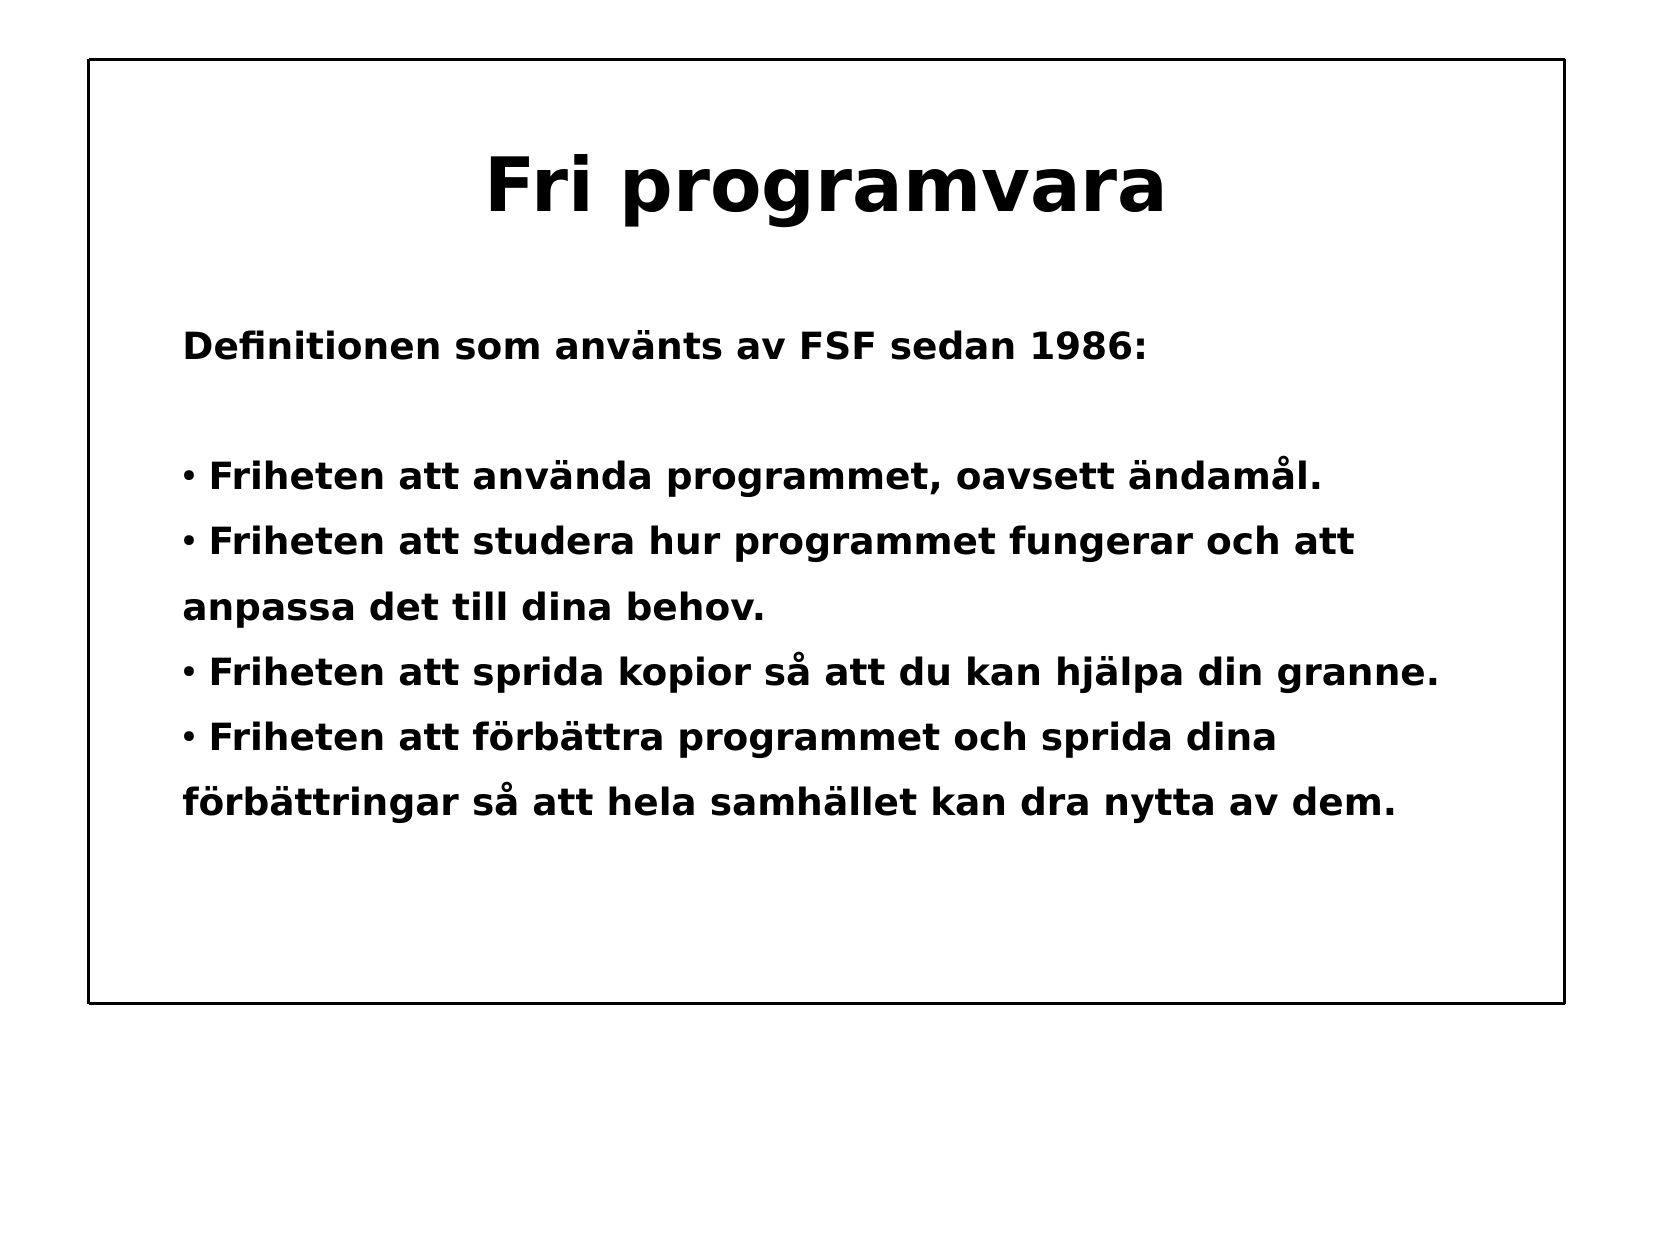

Fri programvara
Definitionen som använts av FSF sedan 1986:
 Friheten att använda programmet, oavsett ändamål.
 Friheten att studera hur programmet fungerar och att
anpassa det till dina behov.
 Friheten att sprida kopior så att du kan hjälpa din granne.
 Friheten att förbättra programmet och sprida dina
förbättringar så att hela samhället kan dra nytta av dem.